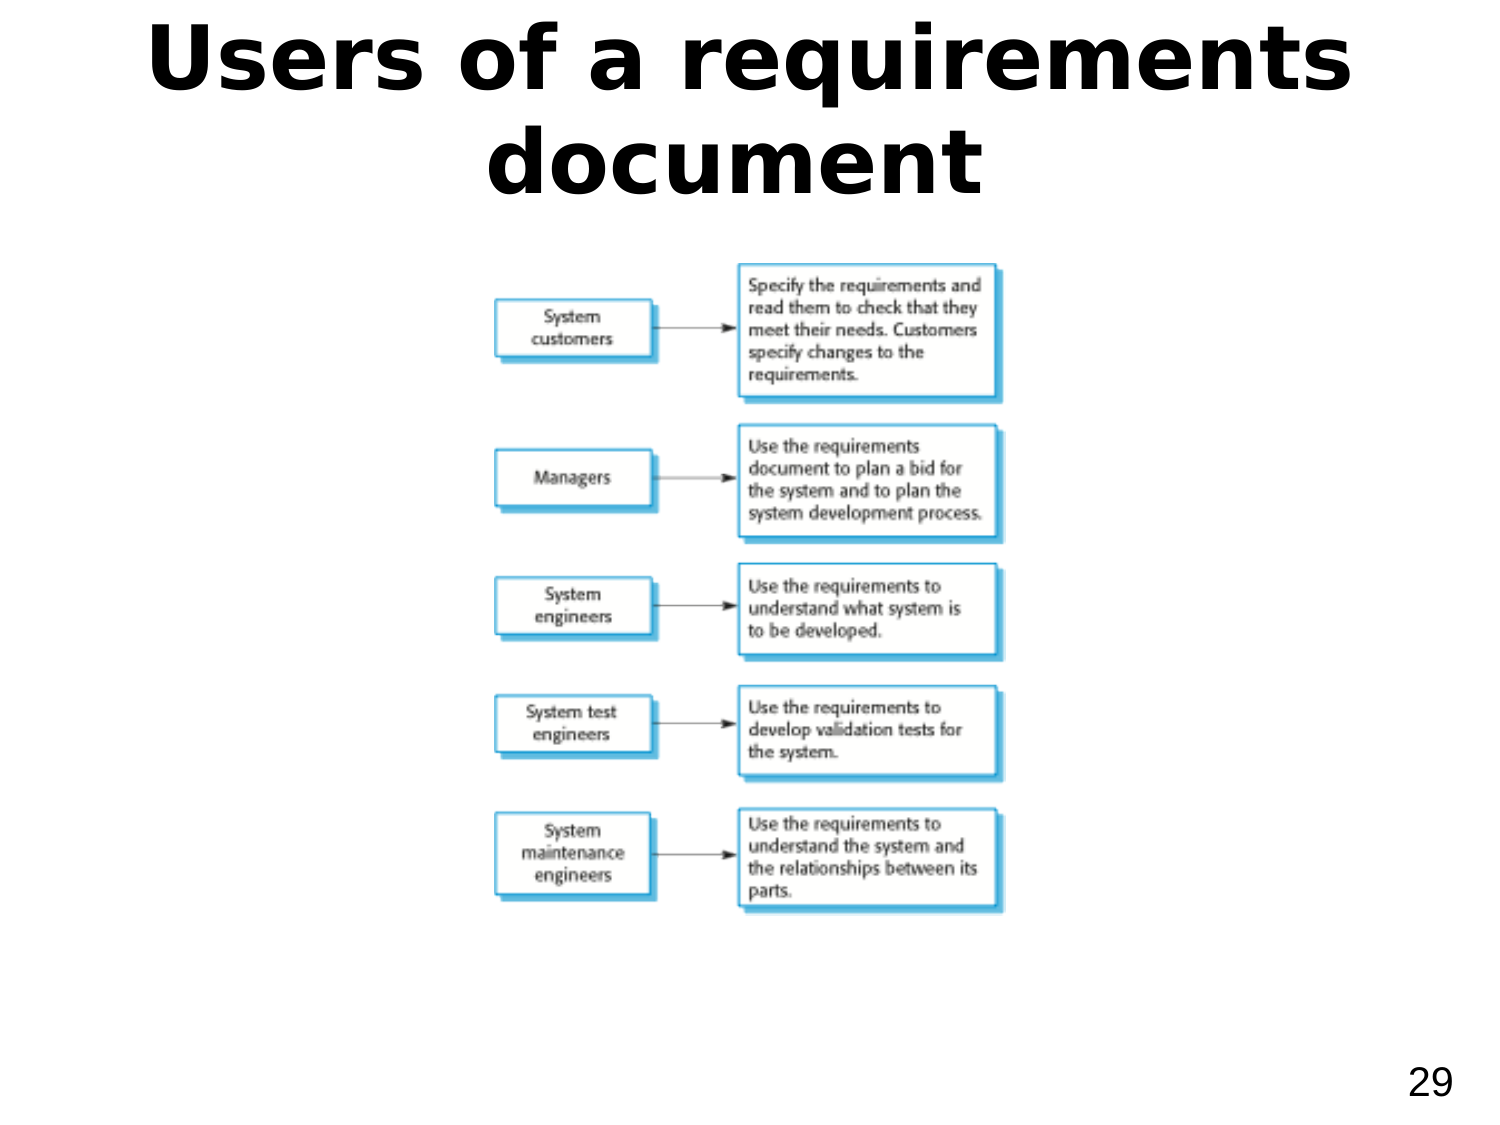

# Users of a requirements document
Chapter 4 Requirements engineering